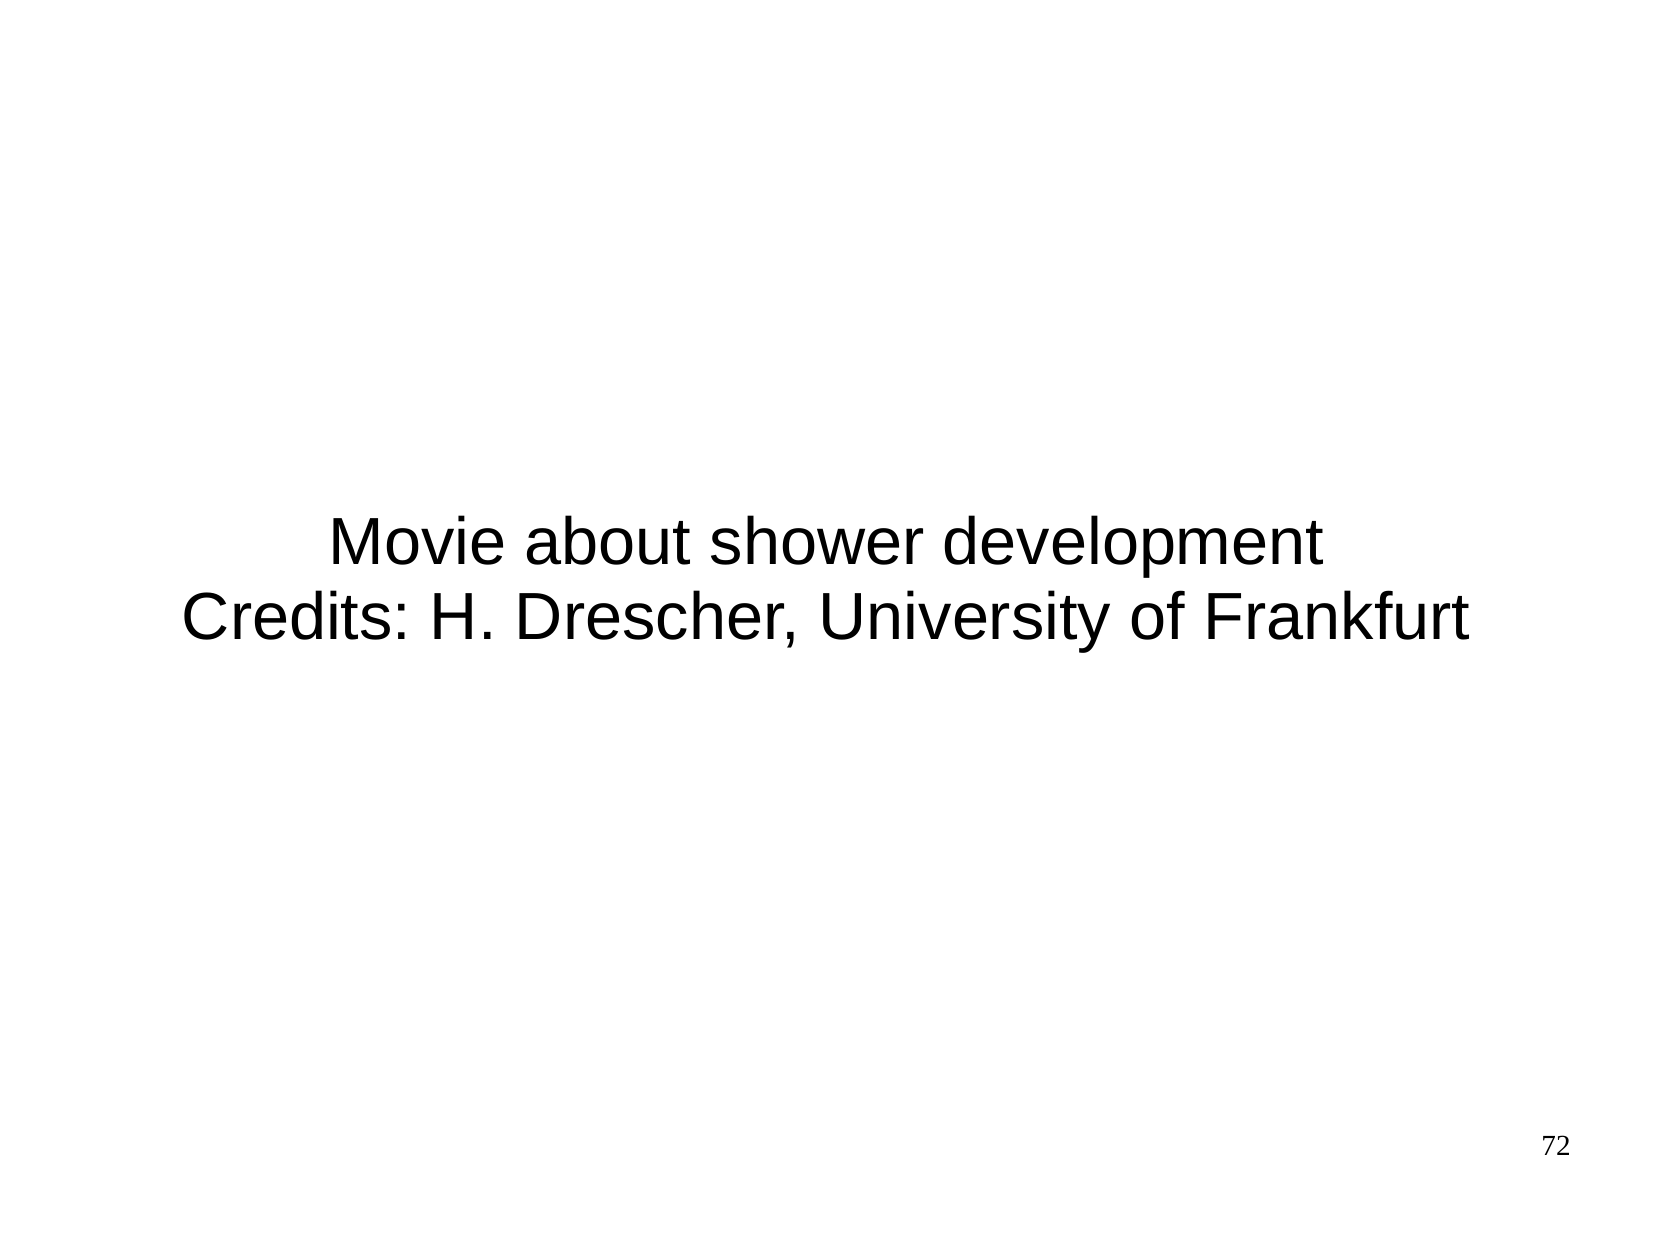

# Movie about shower development
Credits: H. Drescher, University of Frankfurt
72